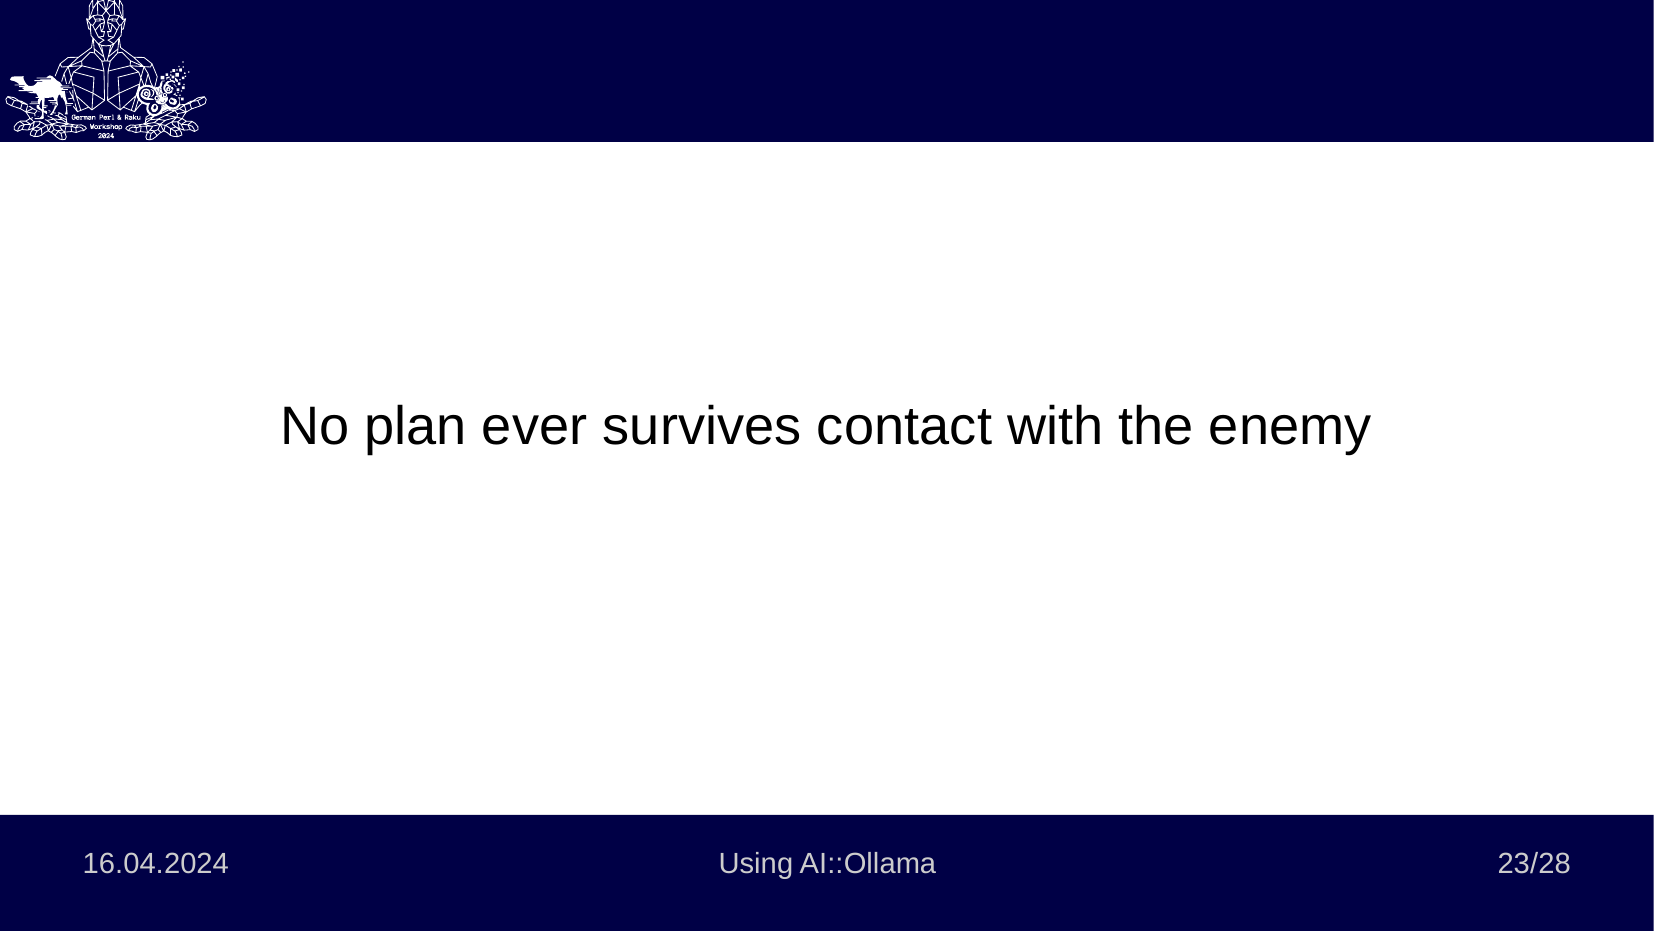

# No plan ever survives contact with the enemy
08. März 2019
23